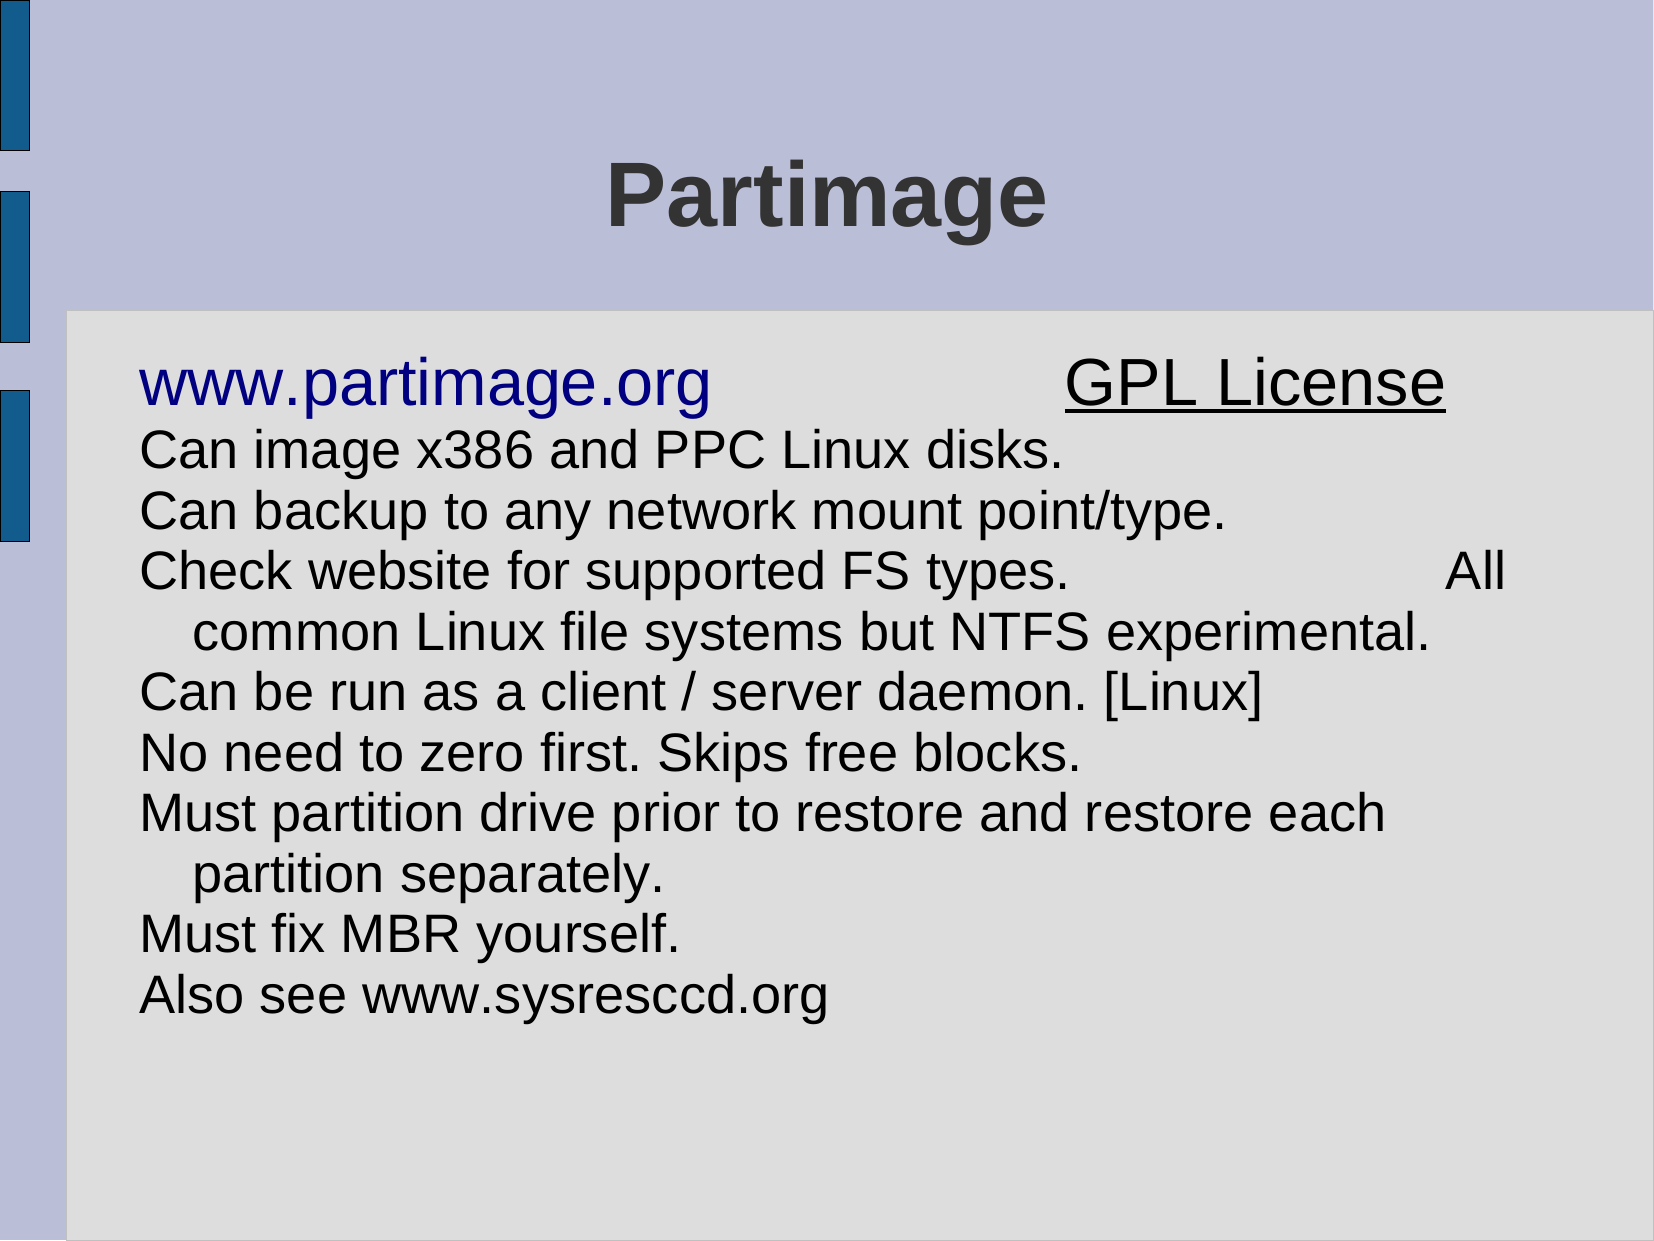

# Partimage
www.partimage.org GPL License
Can image x386 and PPC Linux disks.
Can backup to any network mount point/type.
Check website for supported FS types. All common Linux file systems but NTFS experimental.
Can be run as a client / server daemon. [Linux]
No need to zero first. Skips free blocks.
Must partition drive prior to restore and restore each partition separately.
Must fix MBR yourself.
Also see www.sysresccd.org